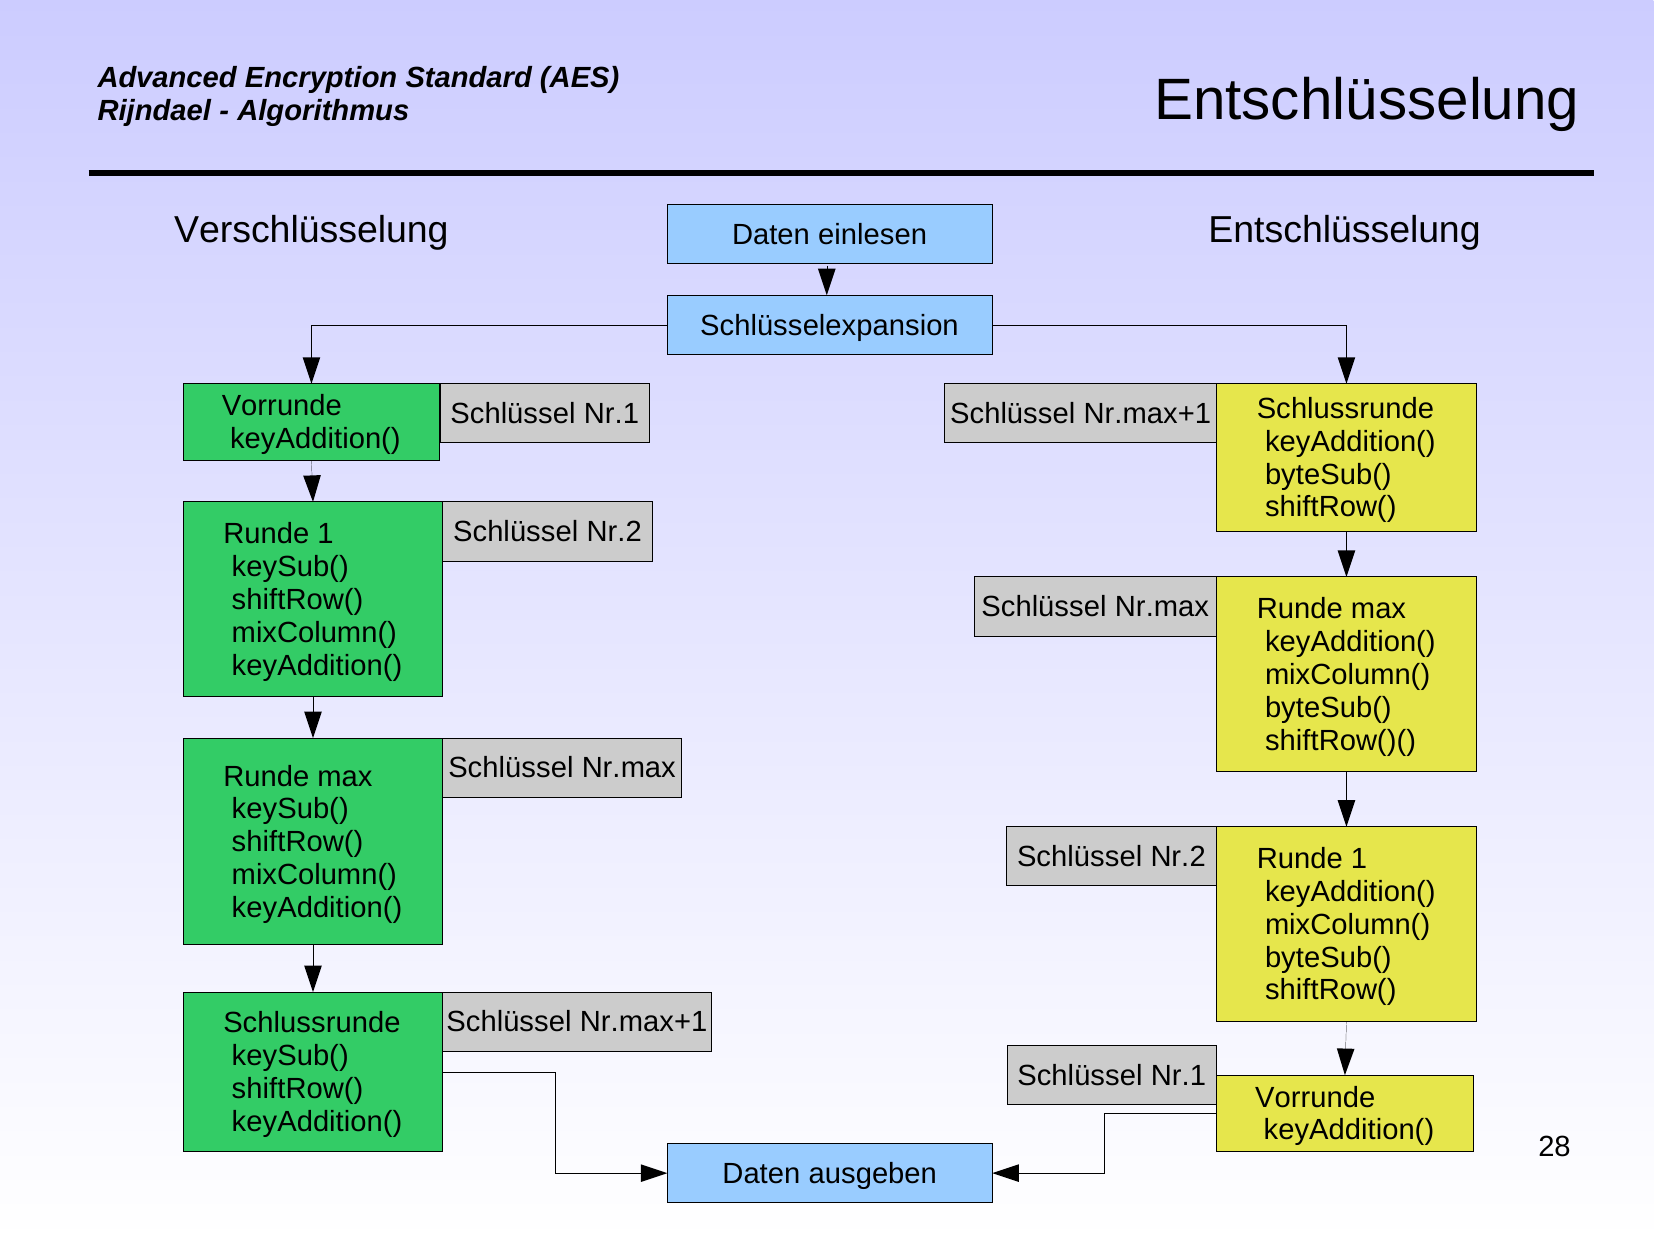

Advanced Encryption Standard (AES)
Rijndael - Algorithmus
Entschlüsselung
Verschlüsselung
Entschlüsselung
Daten einlesen
Schlüsselexpansion
Vorrunde
 keyAddition()
Schlüssel Nr.1
Schlüssel Nr.max+1
Schlussrunde
 keyAddition()
 byteSub()
 shiftRow()
Runde 1
 keySub()
 shiftRow()
 mixColumn()
 keyAddition()
Schlüssel Nr.2
Schlüssel Nr.max
Runde max
 keyAddition()
 mixColumn()
 byteSub()
 shiftRow()()
Runde max
 keySub()
 shiftRow()
 mixColumn()
 keyAddition()
Schlüssel Nr.max
Schlüssel Nr.2
Runde 1
 keyAddition()
 mixColumn()
 byteSub()
 shiftRow()
Schlussrunde
 keySub()
 shiftRow()
 keyAddition()
Schlüssel Nr.max+1
Schlüssel Nr.1
Vorrunde
 keyAddition()
28
Daten ausgeben